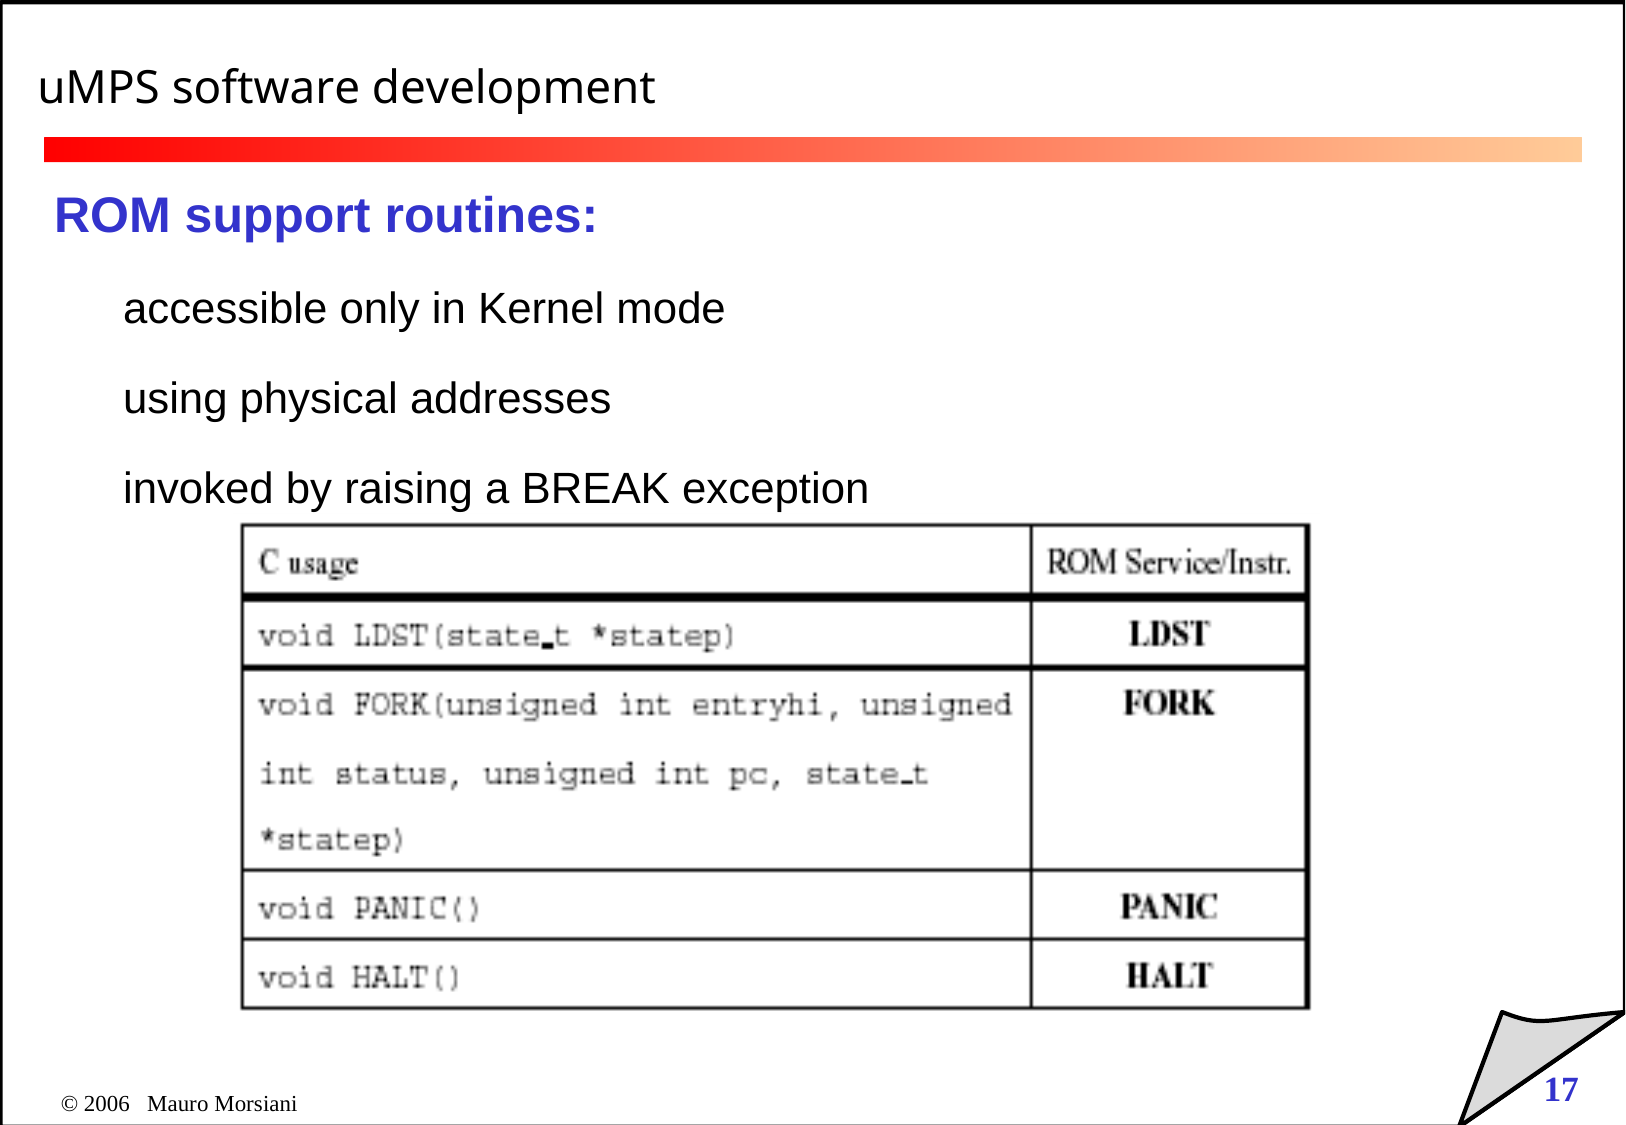

# uMPS software development
ROM support routines:
accessible only in Kernel mode
using physical addresses
invoked by raising a BREAK exception